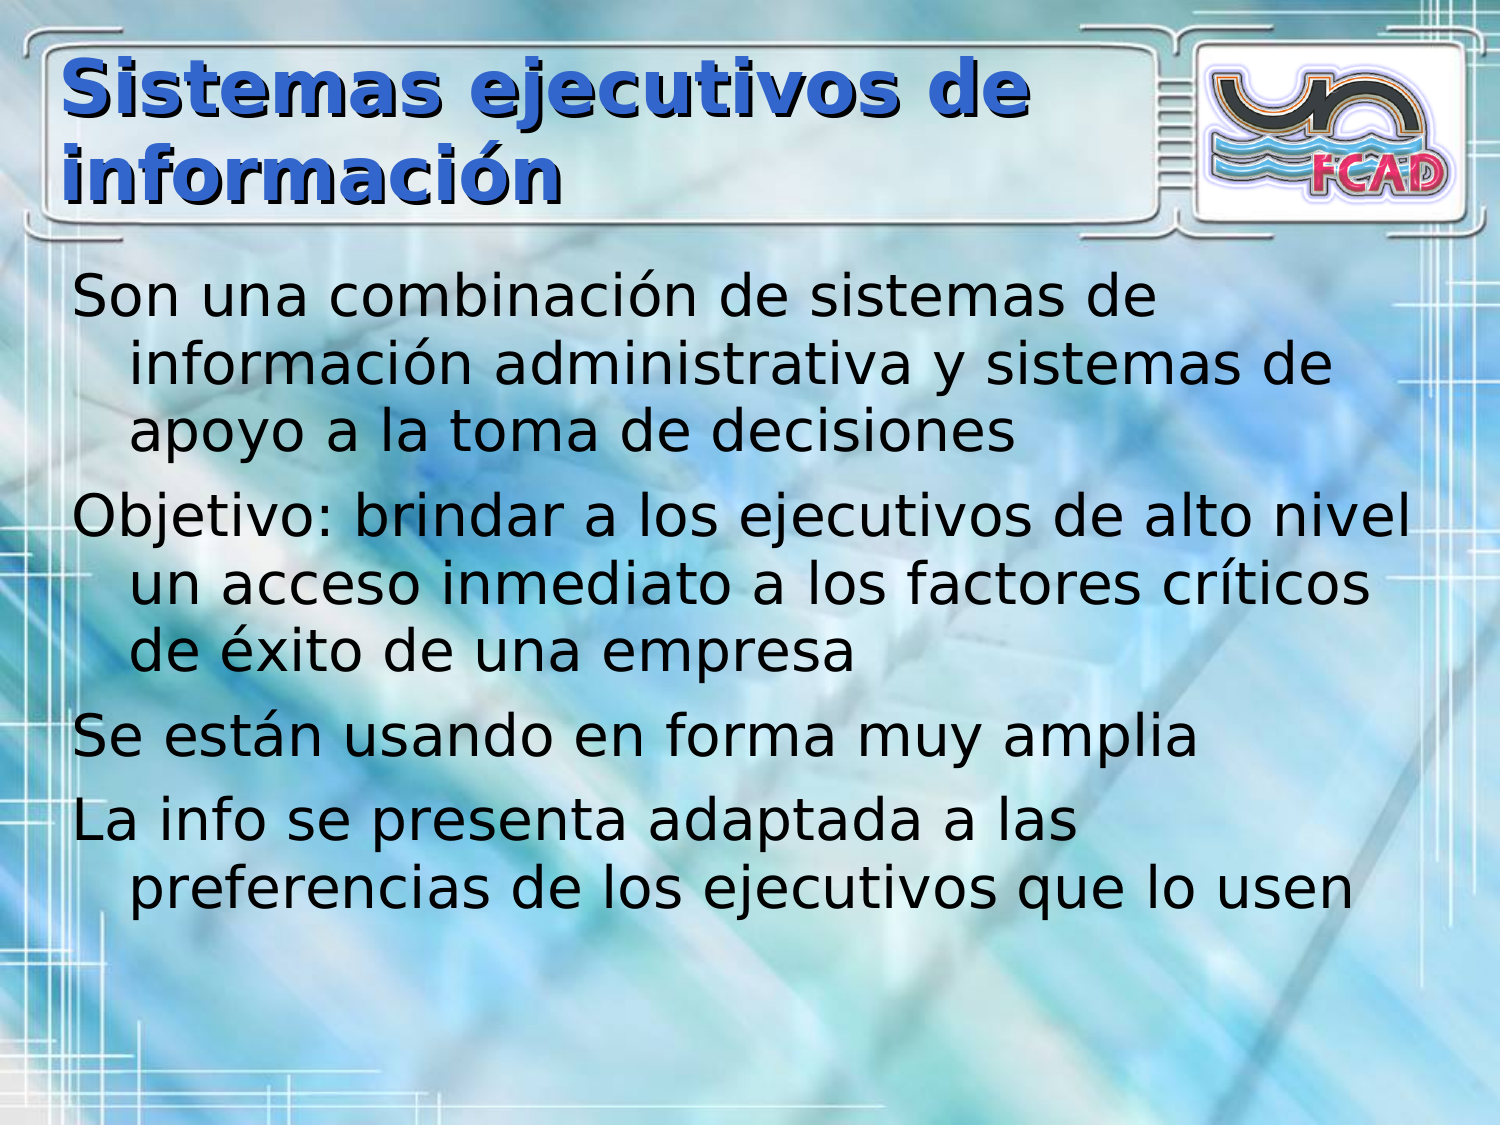

# Sistemas ejecutivos de información
Son una combinación de sistemas de información administrativa y sistemas de apoyo a la toma de decisiones
Objetivo: brindar a los ejecutivos de alto nivel un acceso inmediato a los factores críticos de éxito de una empresa
Se están usando en forma muy amplia
La info se presenta adaptada a las preferencias de los ejecutivos que lo usen